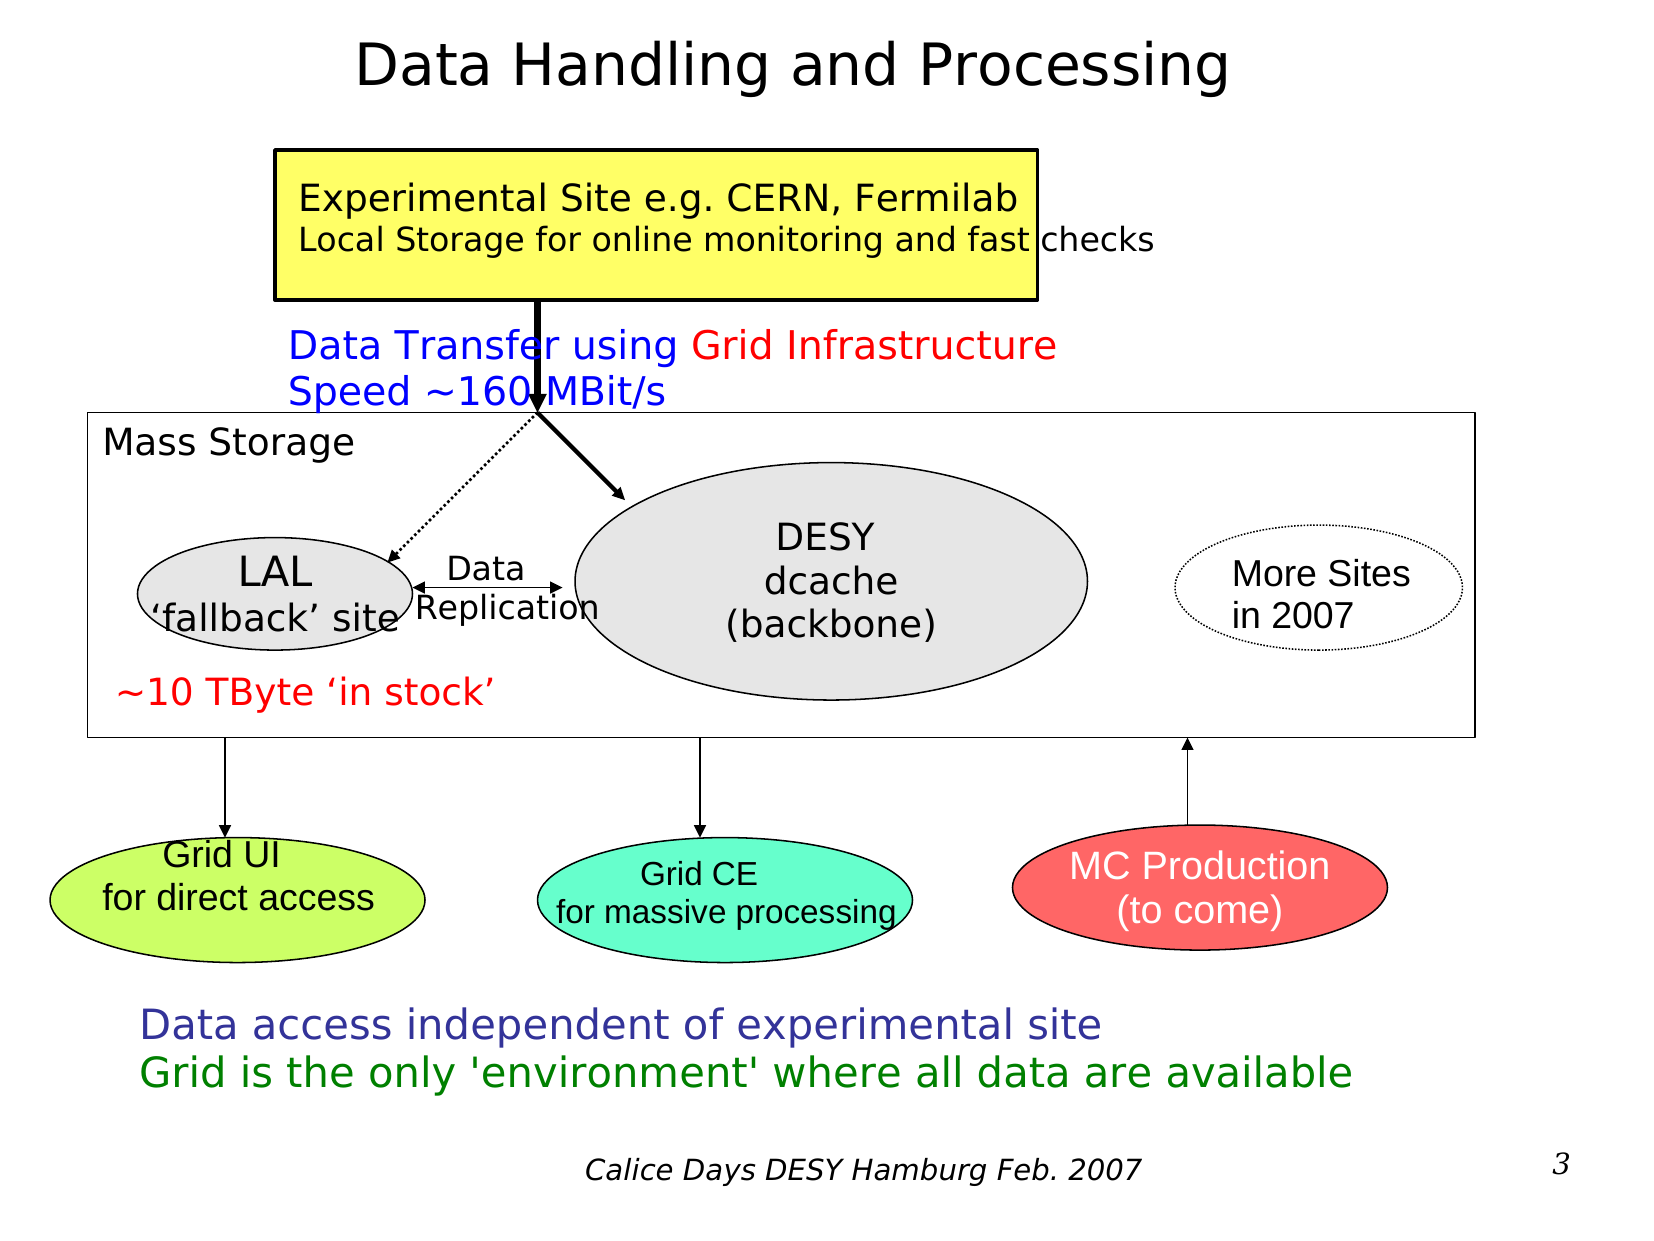

# Data Handling and Processing
Experimental Site e.g. CERN, Fermilab
Local Storage for online monitoring and fast checks
Data Transfer using Grid Infrastructure
Speed ~160 MBit/s
Mass Storage
DESY
dcache
(backbone)
LAL
‘fallback’ site
 Data
Replication
More Sites
in 2007
~10 TByte ‘in stock’
 Grid UI
for direct access
MC Production
(to come)
 Grid CE
for massive processing
Data access independent of experimental site
Grid is the only 'environment' where all data are available
3
ILC Detector Testbeam Workshop Jan. 07